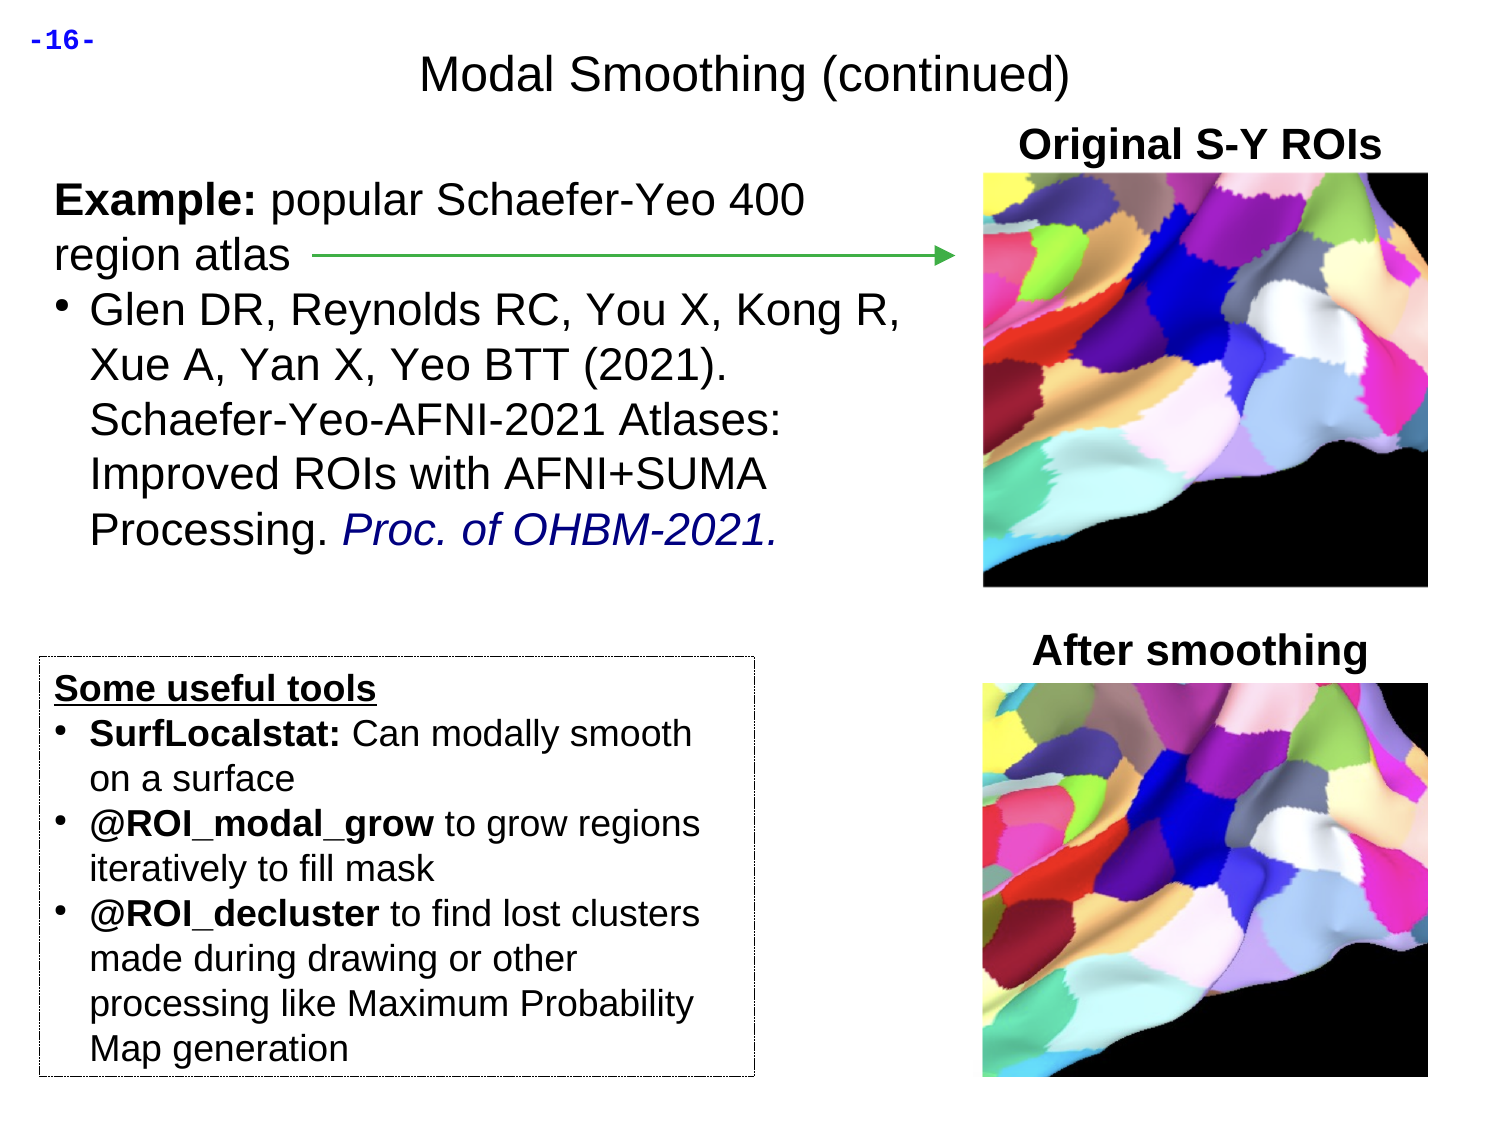

Modal Smoothing (continued)
Original S-Y ROIs
Example: popular Schaefer-Yeo 400 region atlas
Glen DR, Reynolds RC, You X, Kong R, Xue A, Yan X, Yeo BTT (2021). Schaefer-Yeo-AFNI-2021 Atlases: Improved ROIs with AFNI+SUMA Processing. Proc. of OHBM-2021.
After smoothing
Some useful tools
SurfLocalstat: Can modally smooth on a surface
@ROI_modal_grow to grow regions iteratively to fill mask
@ROI_decluster to find lost clusters made during drawing or other processing like Maximum Probability Map generation